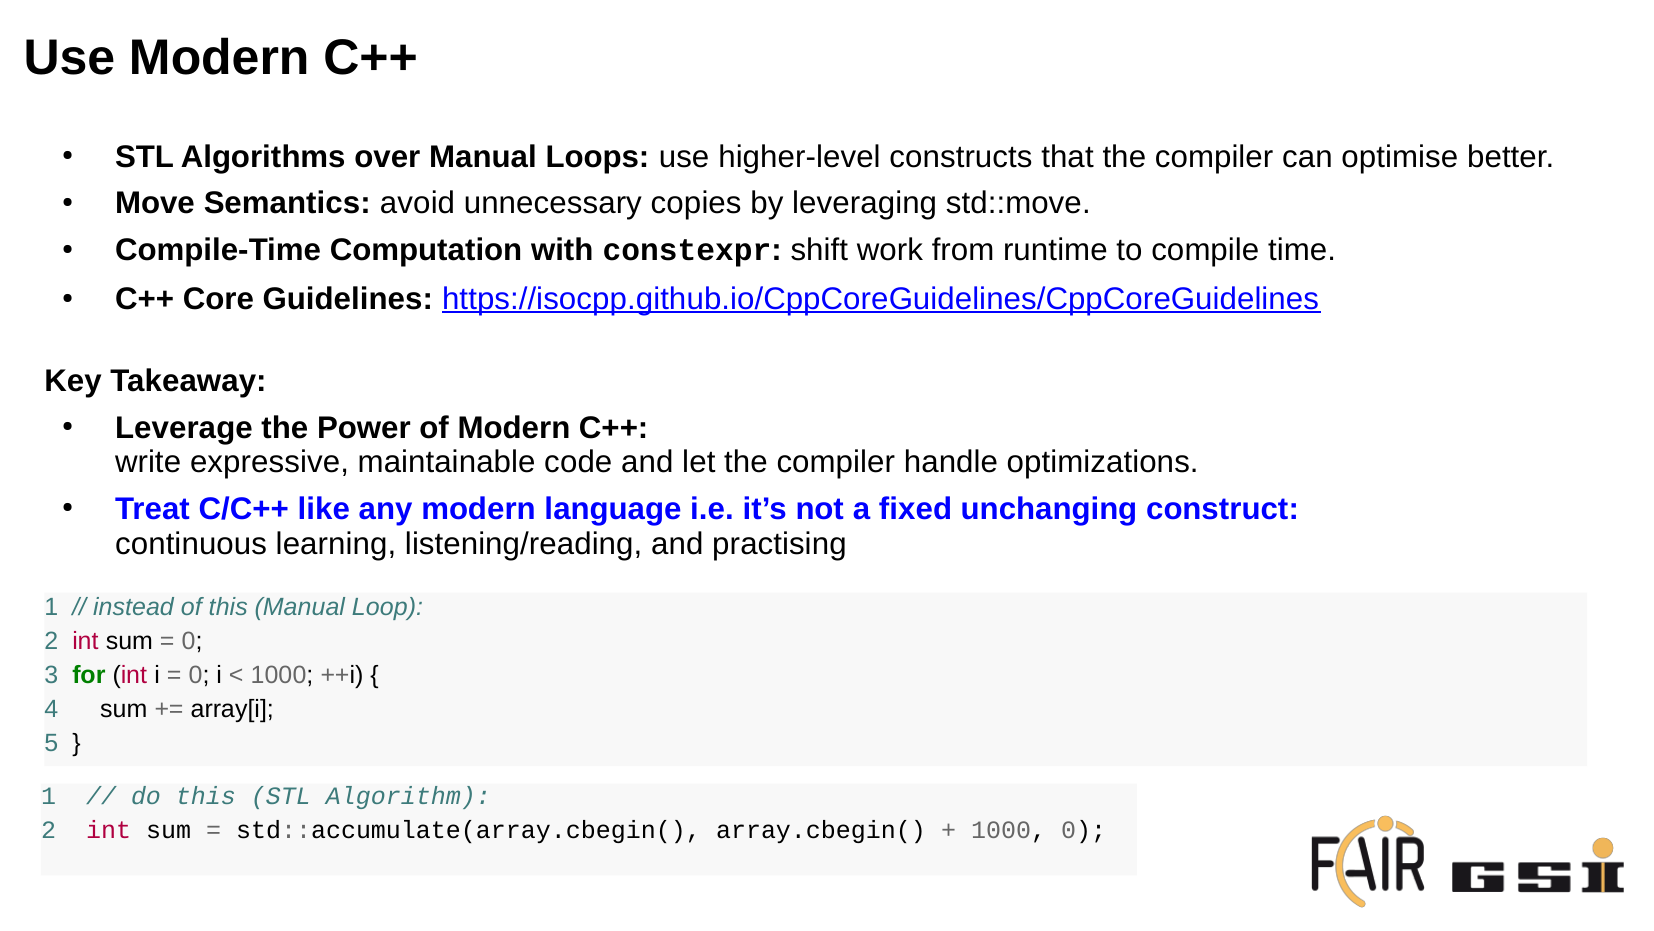

# Use Modern C++
STL Algorithms over Manual Loops: use higher-level constructs that the compiler can optimise better.
Move Semantics: avoid unnecessary copies by leveraging std::move.
Compile-Time Computation with constexpr: shift work from runtime to compile time.
C++ Core Guidelines: https://isocpp.github.io/CppCoreGuidelines/CppCoreGuidelines
Key Takeaway:
Leverage the Power of Modern C++:
write expressive, maintainable code and let the compiler handle optimizations.
Treat C/C++ like any modern language i.e. it’s not a fixed unchanging construct:
continuous learning, listening/reading, and practising
1 // instead of this (Manual Loop):
2 int sum = 0;
3 for (int i = 0; i < 1000; ++i) {
4 sum += array[i];
5 }
1 // do this (STL Algorithm):
2 int sum = std::accumulate(array.cbegin(), array.cbegin() + 1000, 0);